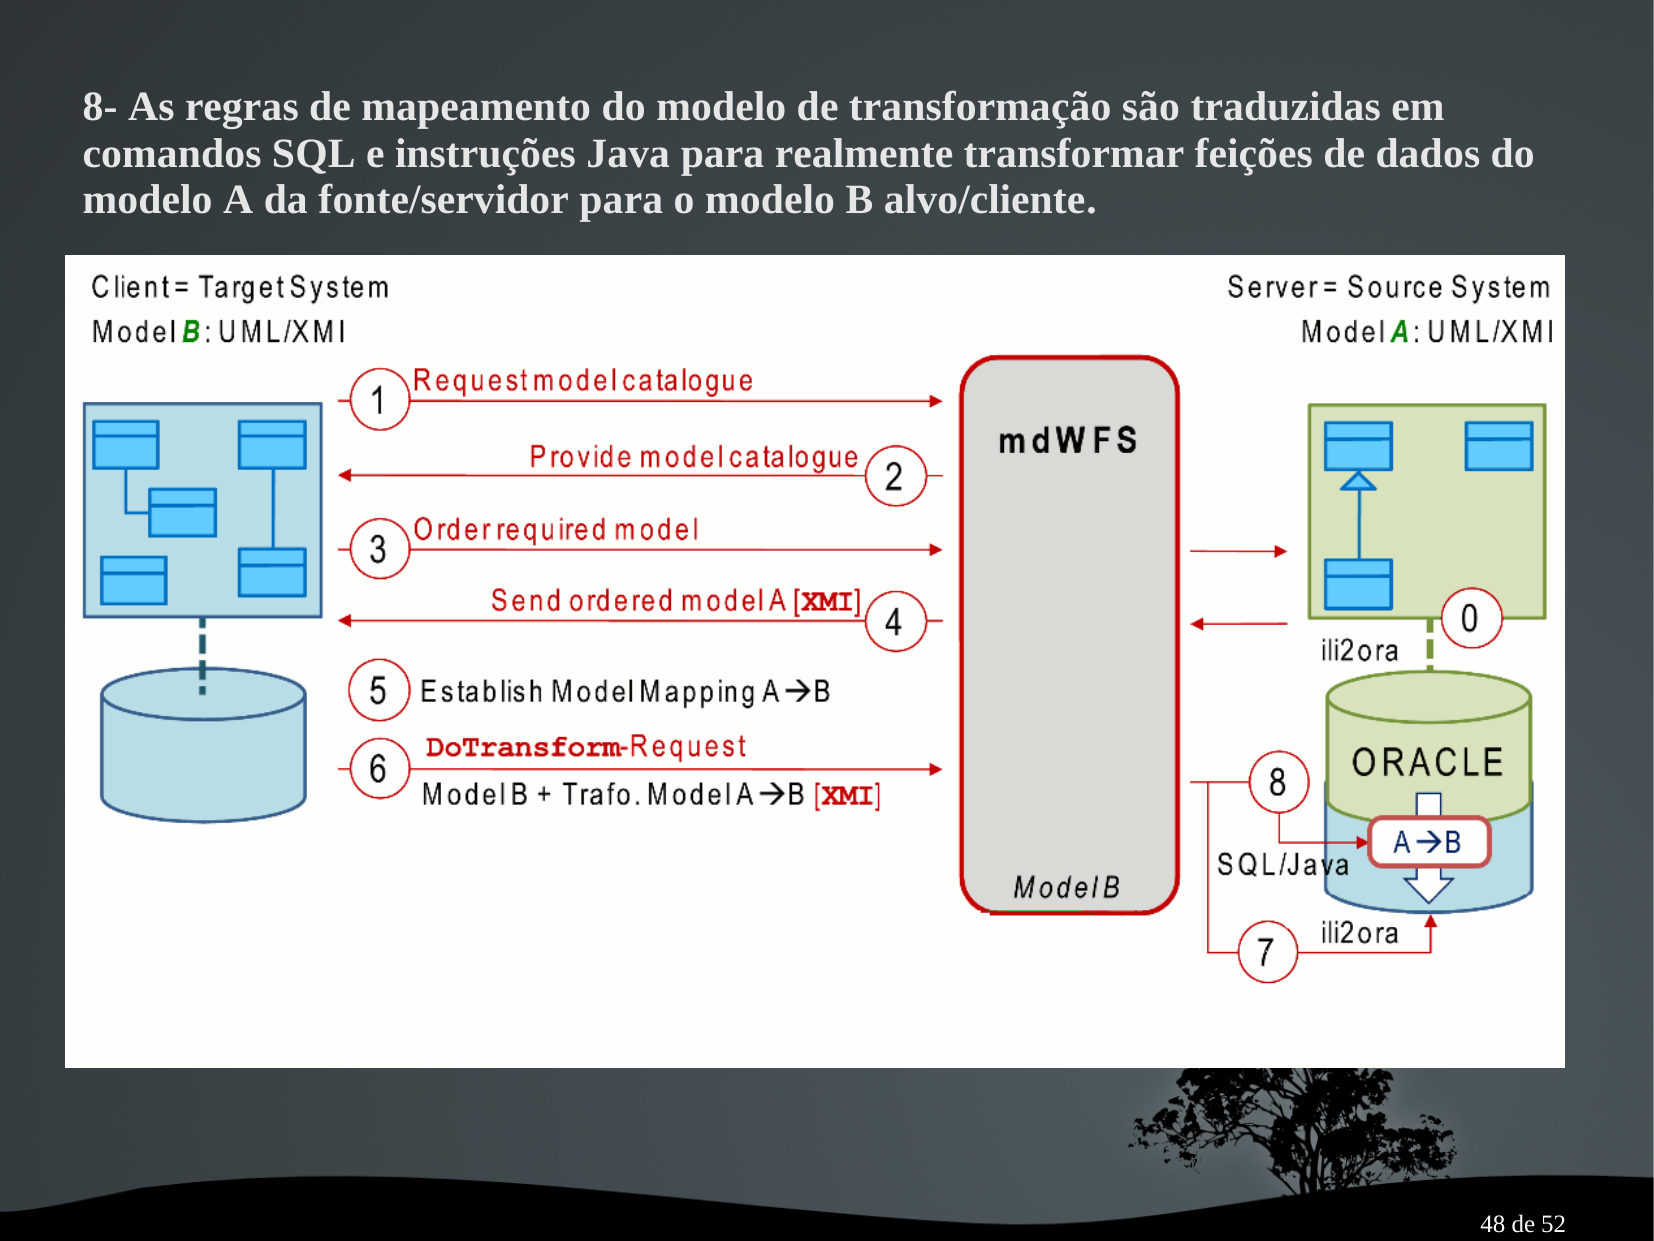

# 8- As regras de mapeamento do modelo de transformação são traduzidas em comandos SQL e instruções Java para realmente transformar feições de dados do modelo A da fonte/servidor para o modelo B alvo/cliente.
48